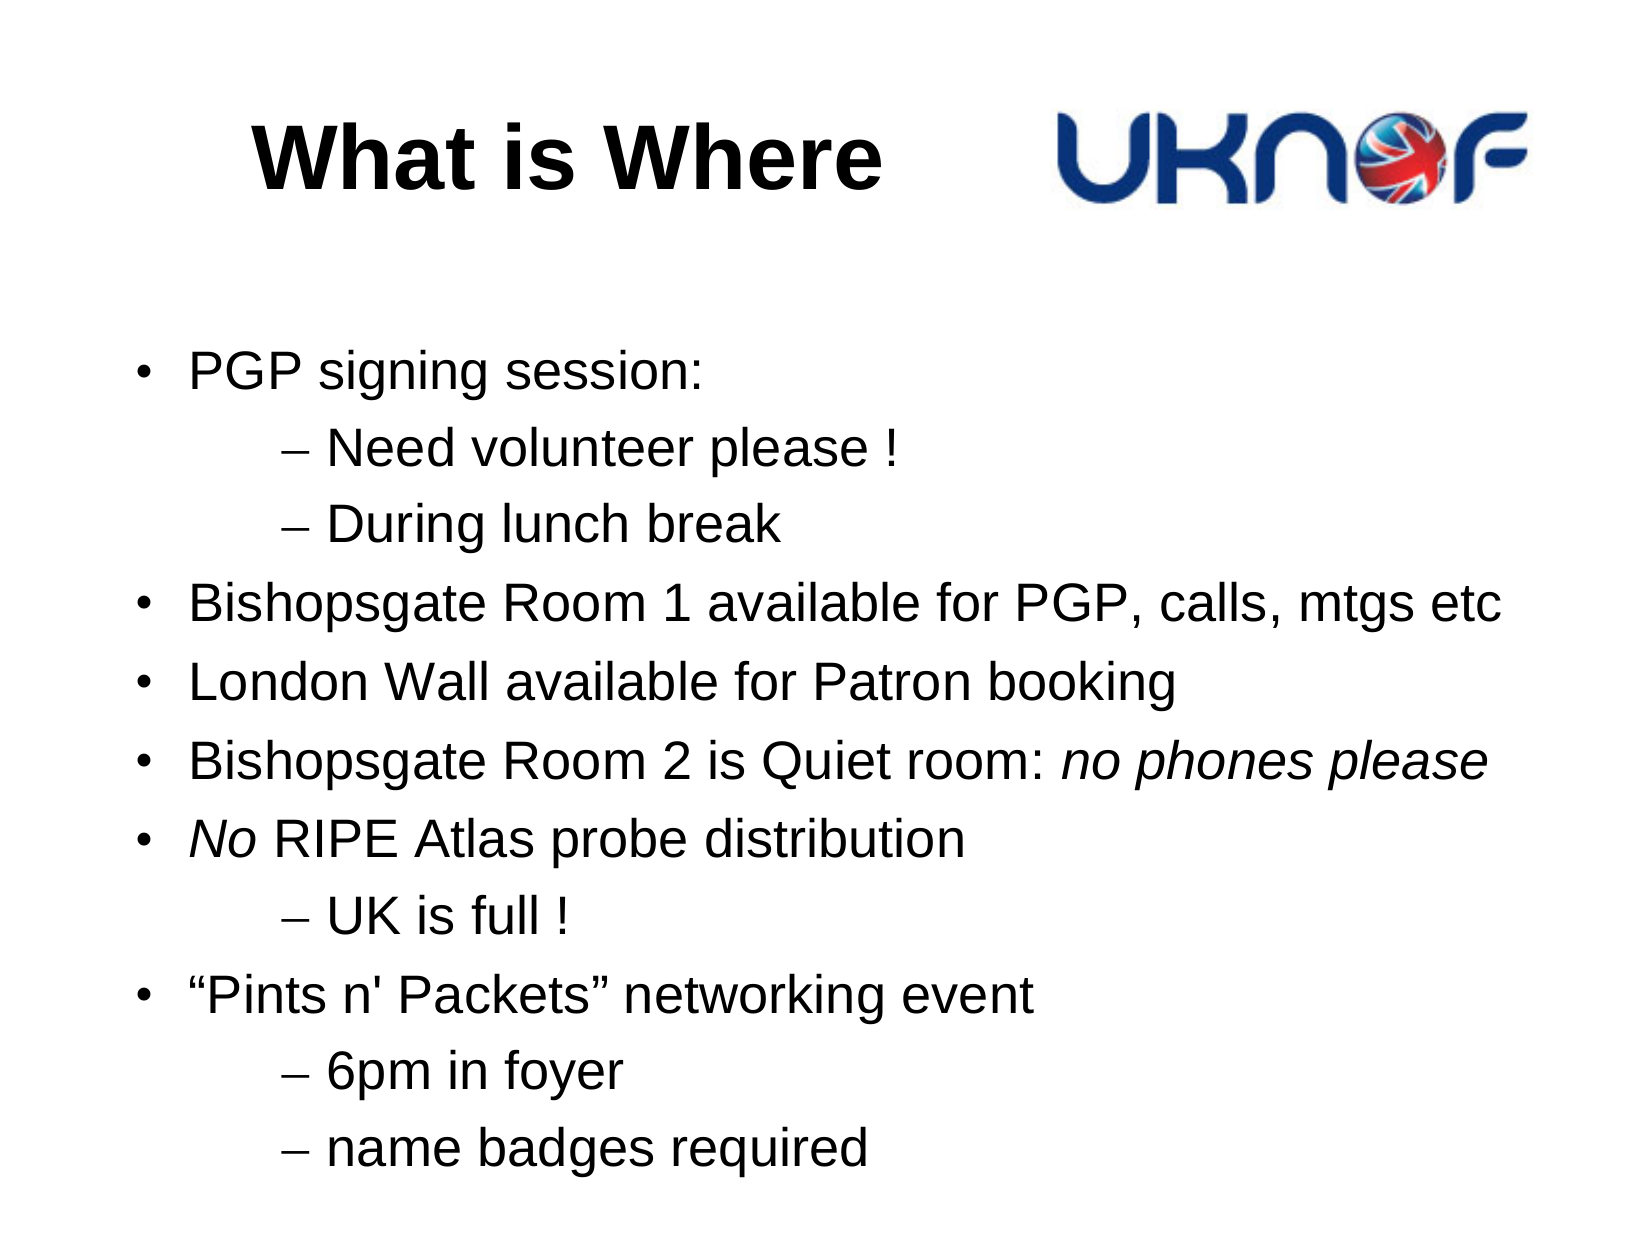

# What is Where
PGP signing session:
Need volunteer please !
During lunch break
Bishopsgate Room 1 available for PGP, calls, mtgs etc
London Wall available for Patron booking
Bishopsgate Room 2 is Quiet room: no phones please
No RIPE Atlas probe distribution
UK is full !
“Pints n' Packets” networking event
6pm in foyer
name badges required